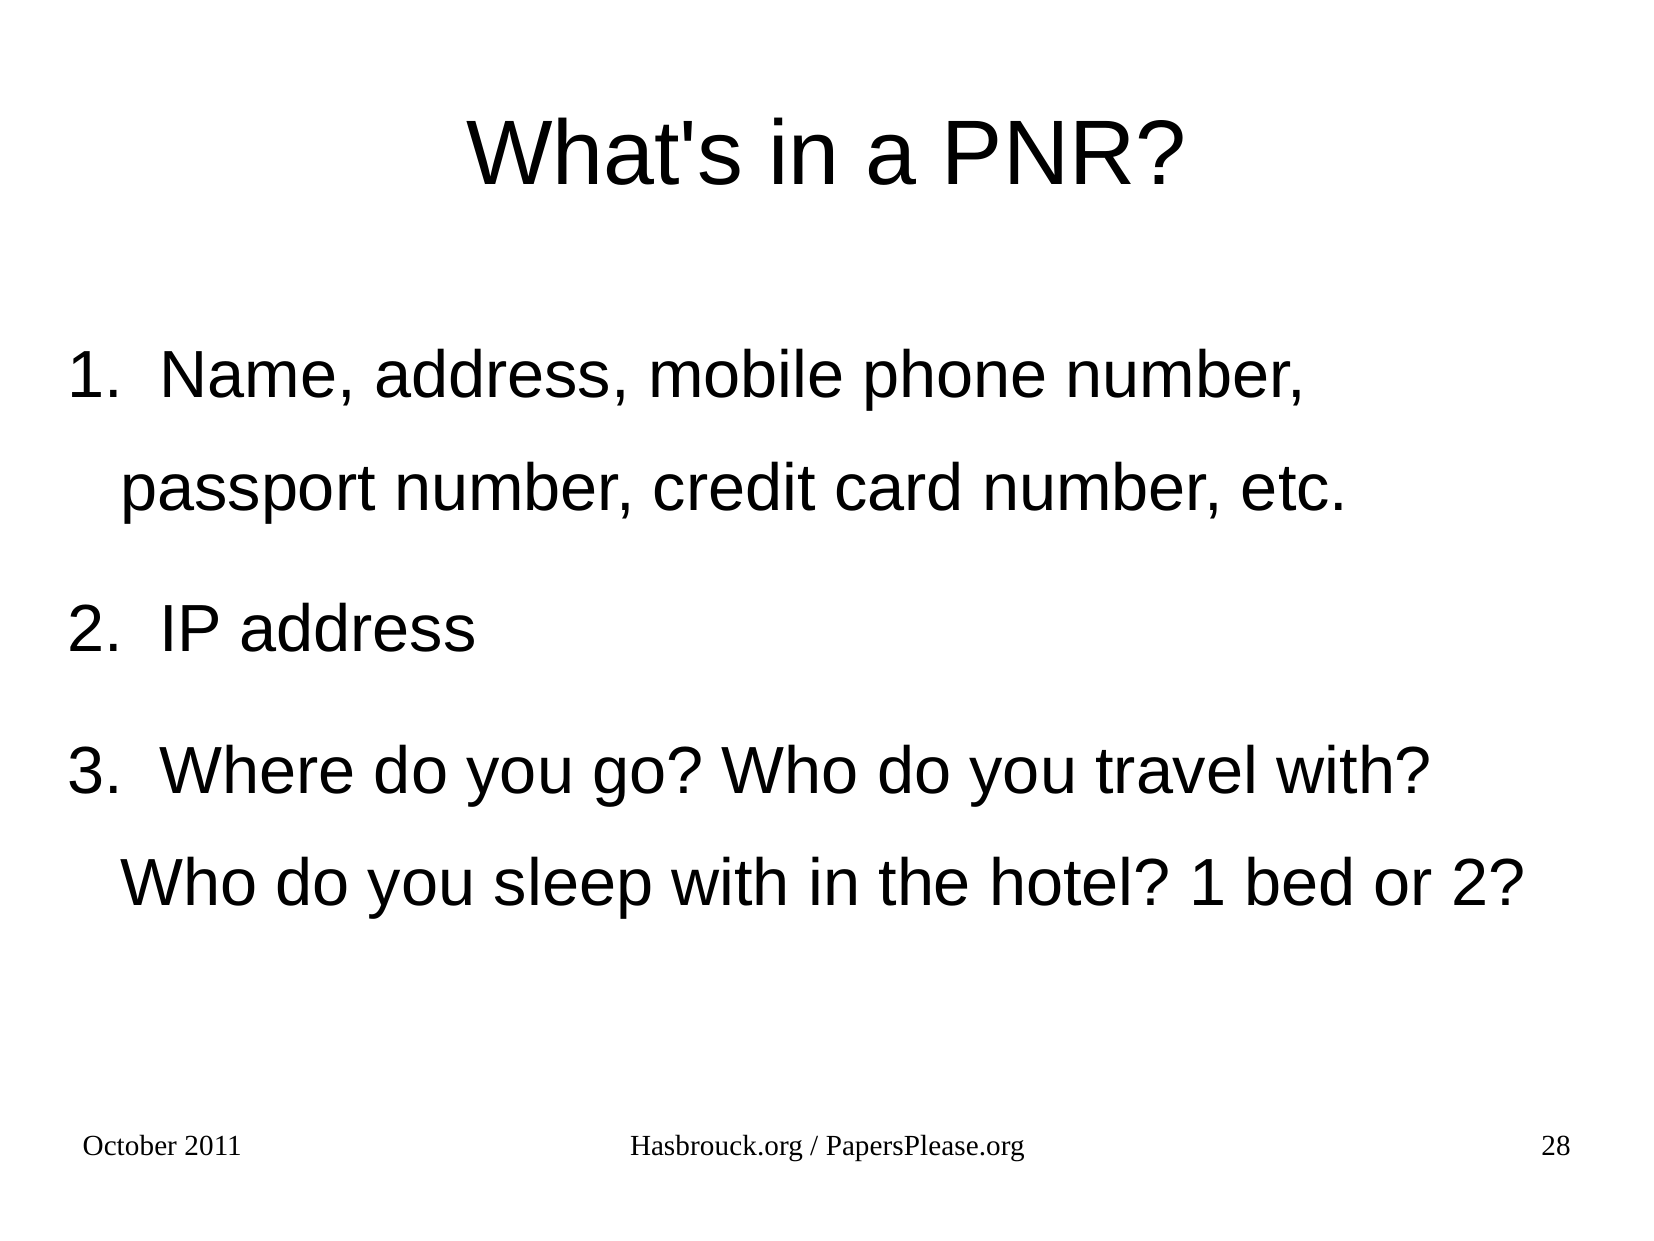

# What's in a PNR?
 Name, address, mobile phone number, passport number, credit card number, etc.
 IP address
 Where do you go? Who do you travel with? Who do you sleep with in the hotel? 1 bed or 2?
October 2011
Hasbrouck.org / PapersPlease.org
28